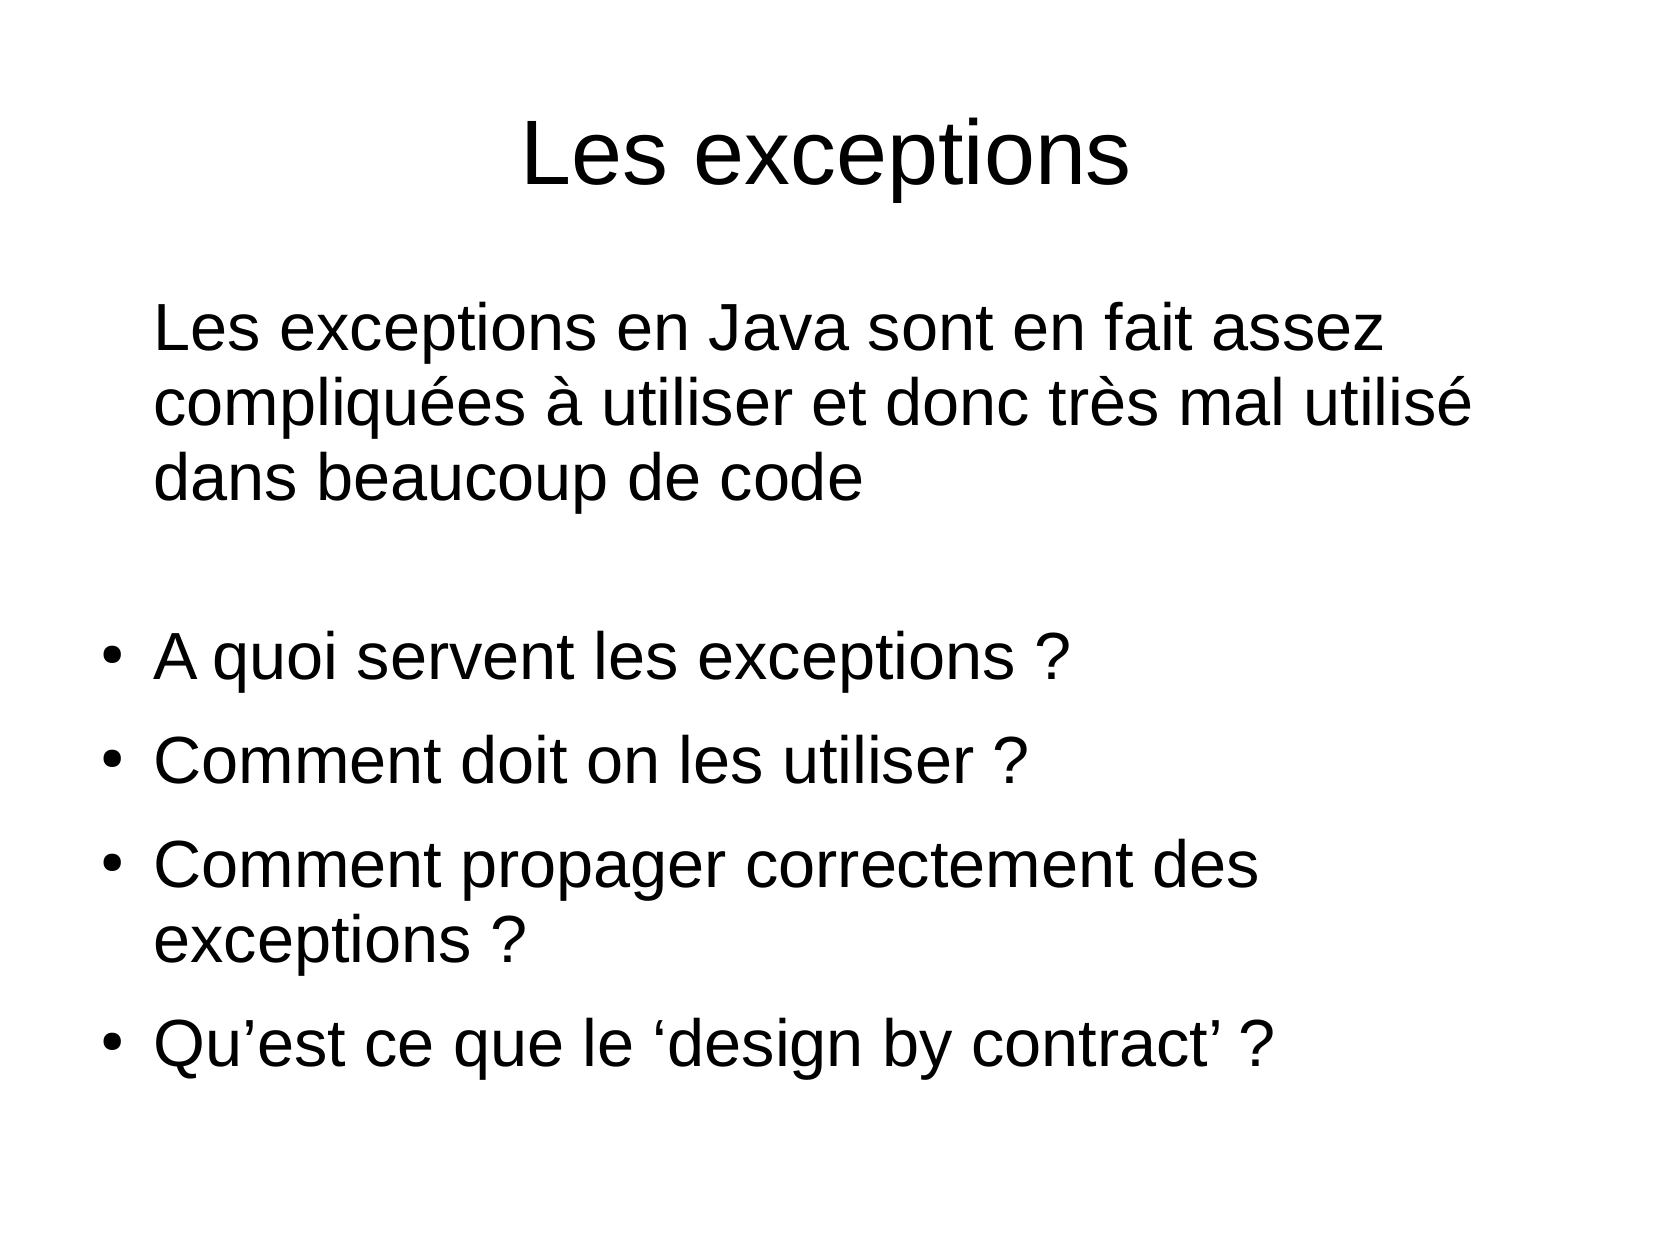

# Les exceptions
Les exceptions en Java sont en fait assez compliquées à utiliser et donc très mal utilisé dans beaucoup de code
A quoi servent les exceptions ?
Comment doit on les utiliser ?
Comment propager correctement des exceptions ?
Qu’est ce que le ‘design by contract’ ?